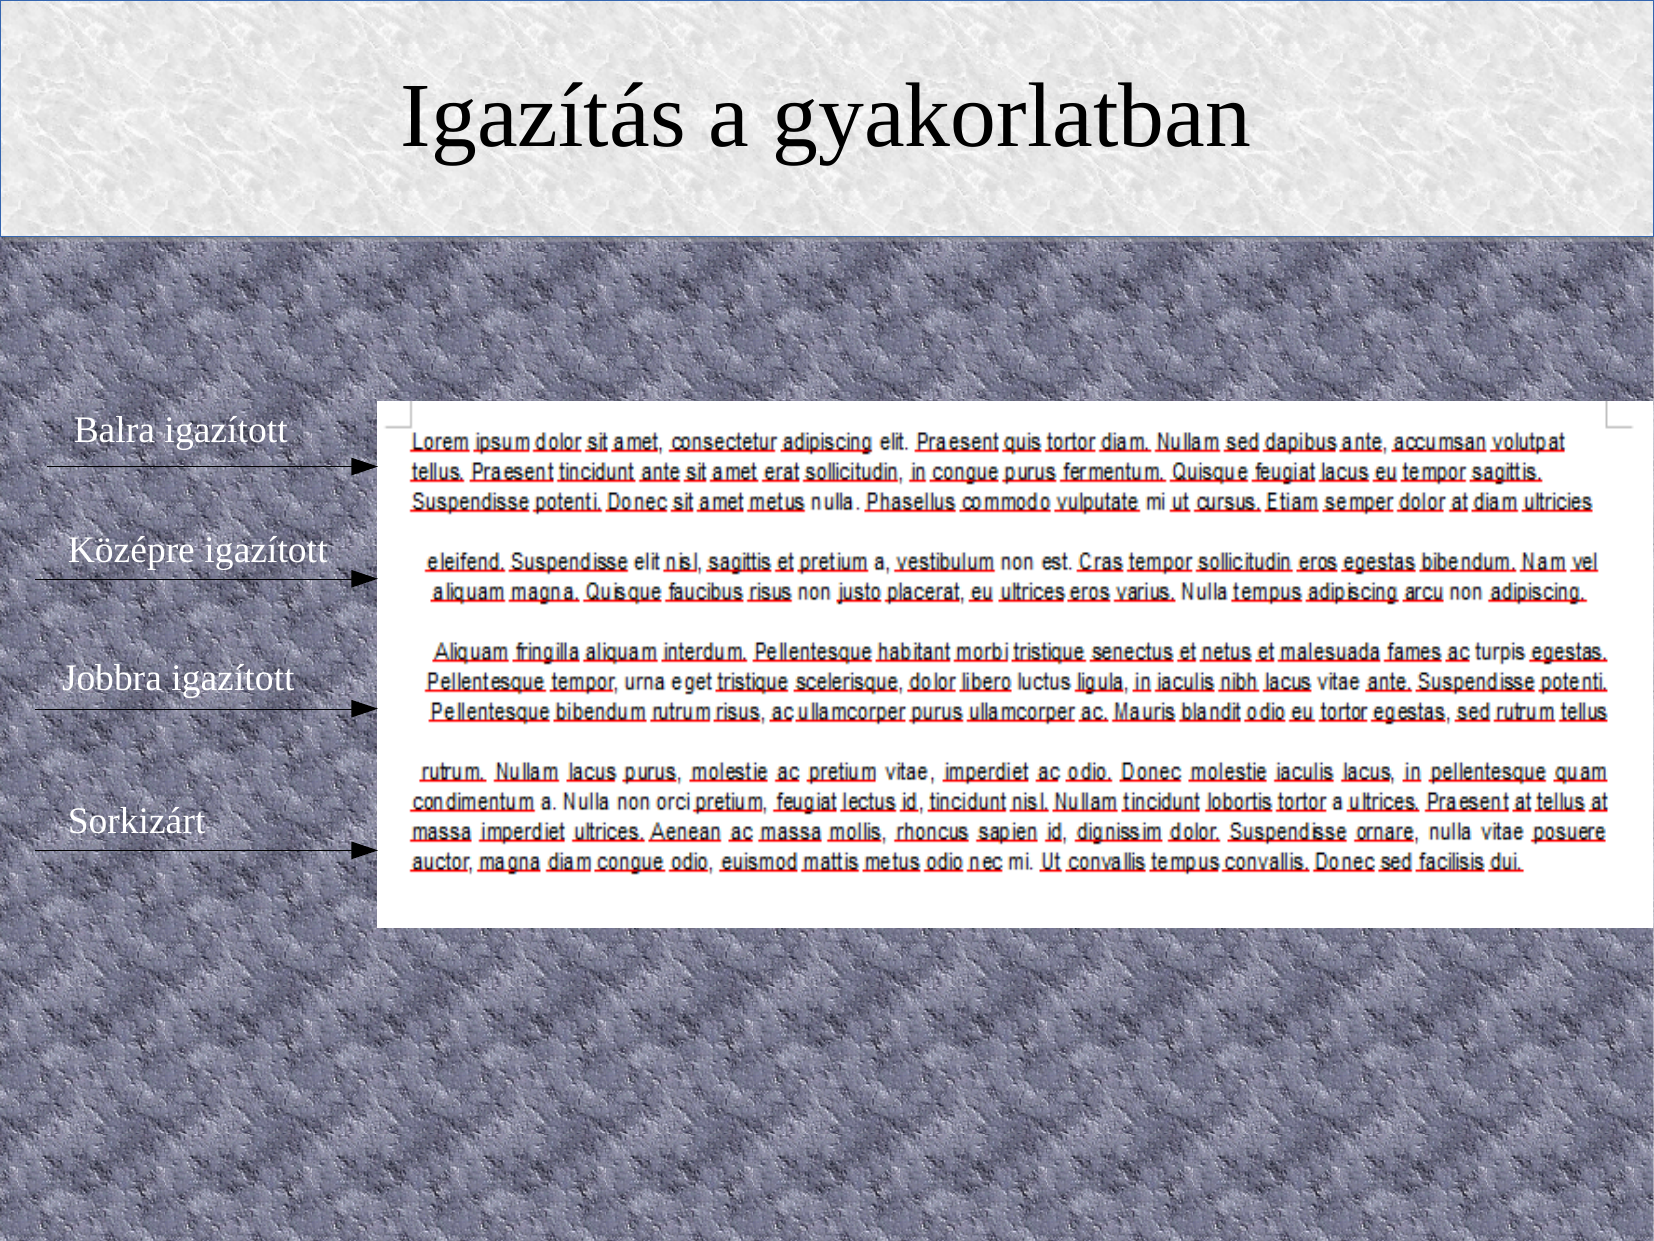

# Igazítás a gyakorlatban
Balra igazított
Középre igazított
Jobbra igazított
Sorkizárt